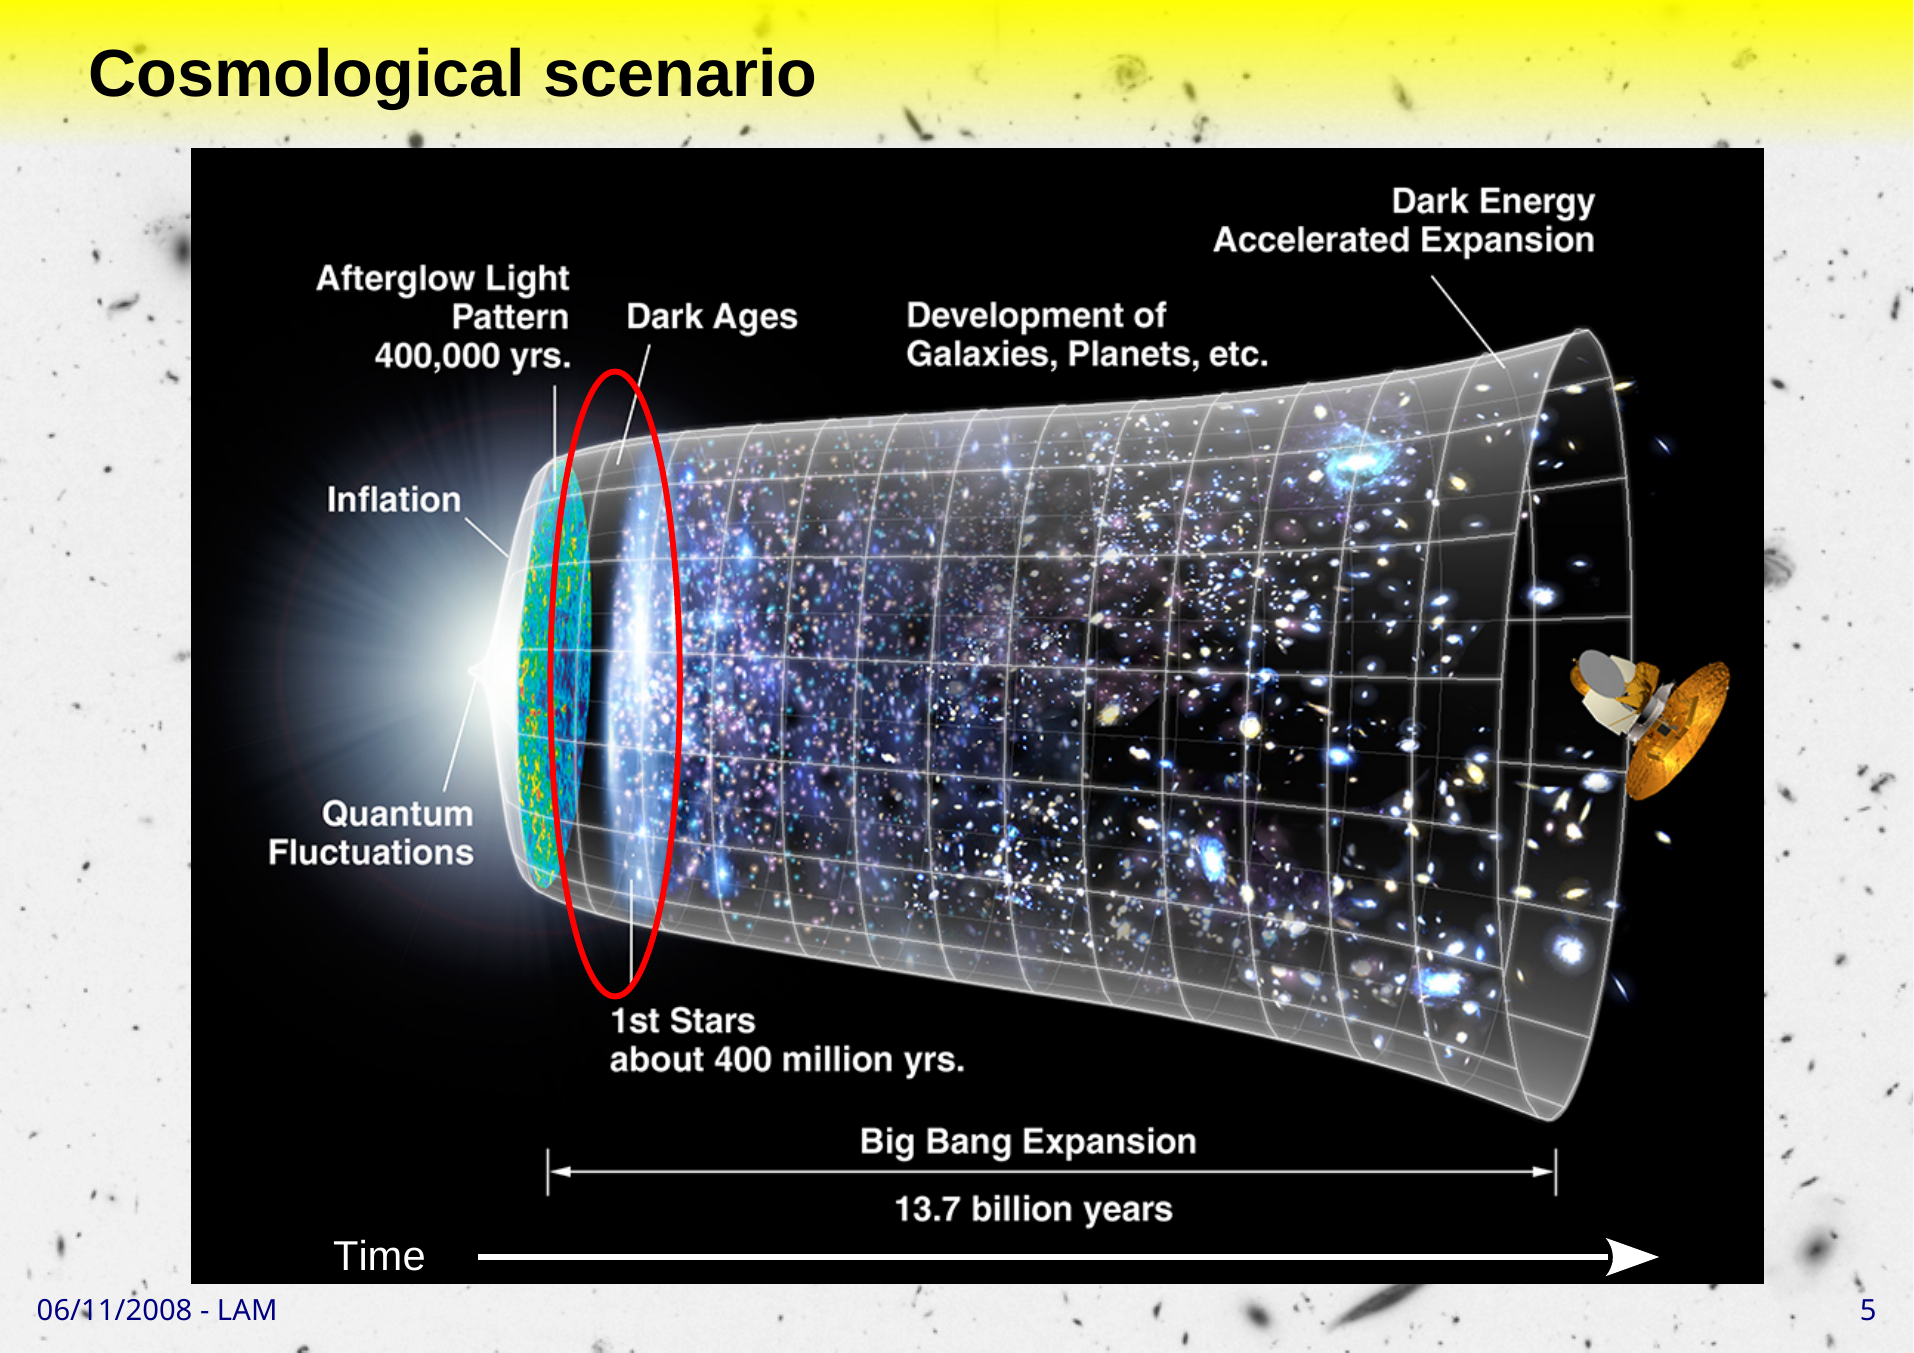

# Cosmological scenario
Time
5
06/11/2008 - LAM